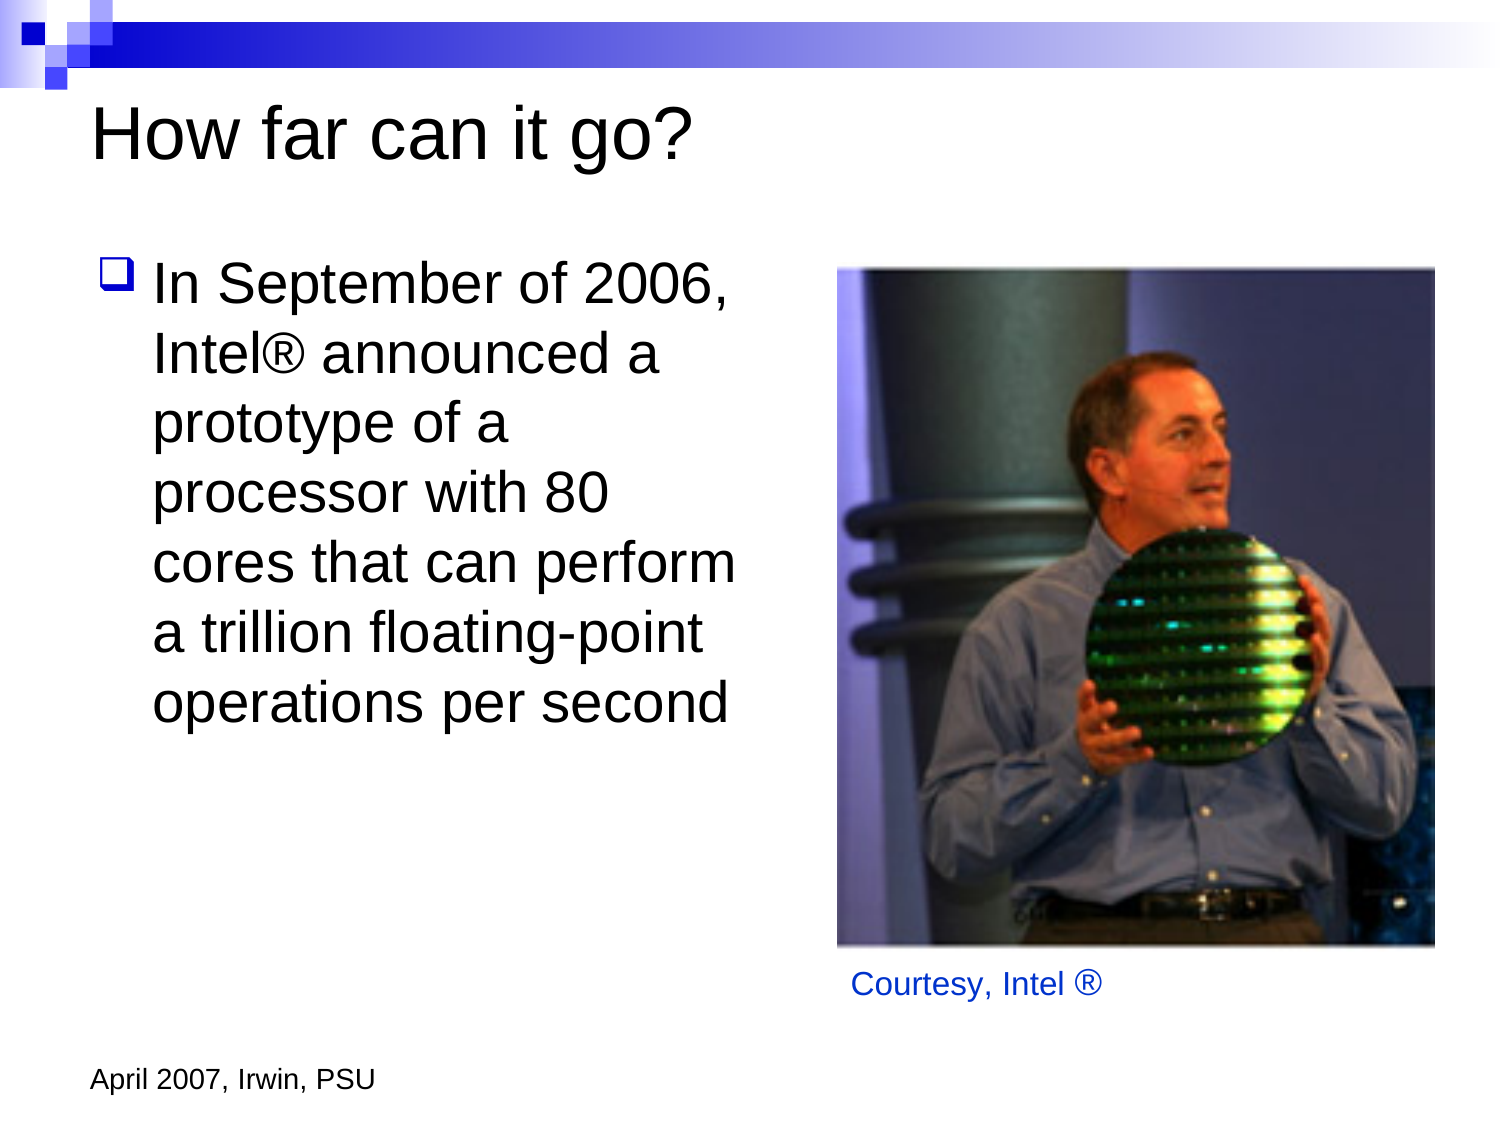

# How far can it go?
In September of 2006, Intel® announced a prototype of a processor with 80 cores that can perform a trillion floating-point operations per second
Courtesy, Intel ®
April 2007, Irwin, PSU